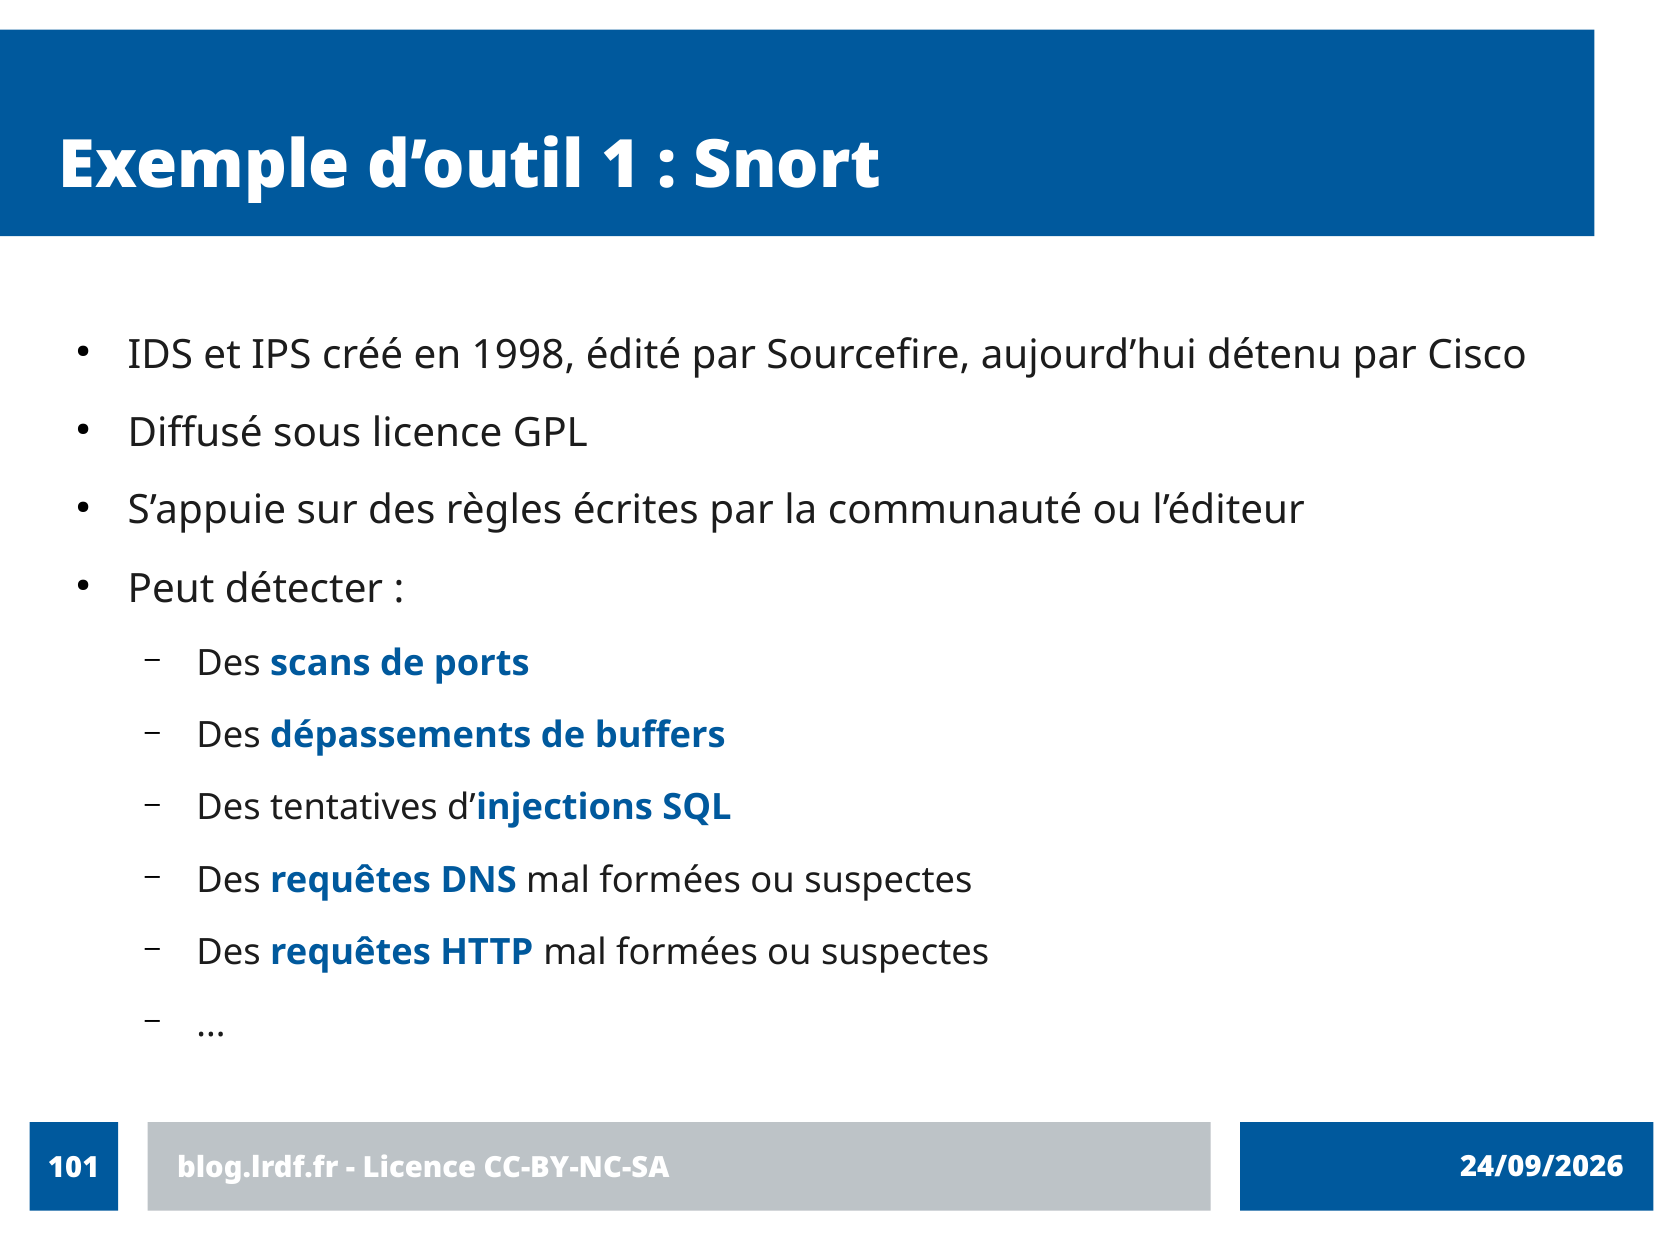

# Exemple d’outil 1 : Snort
IDS et IPS créé en 1998, édité par Sourcefire, aujourd’hui détenu par Cisco
Diffusé sous licence GPL
S’appuie sur des règles écrites par la communauté ou l’éditeur
Peut détecter :
Des scans de ports
Des dépassements de buffers
Des tentatives d’injections SQL
Des requêtes DNS mal formées ou suspectes
Des requêtes HTTP mal formées ou suspectes
...
101
blog.lrdf.fr - Licence CC-BY-NC-SA